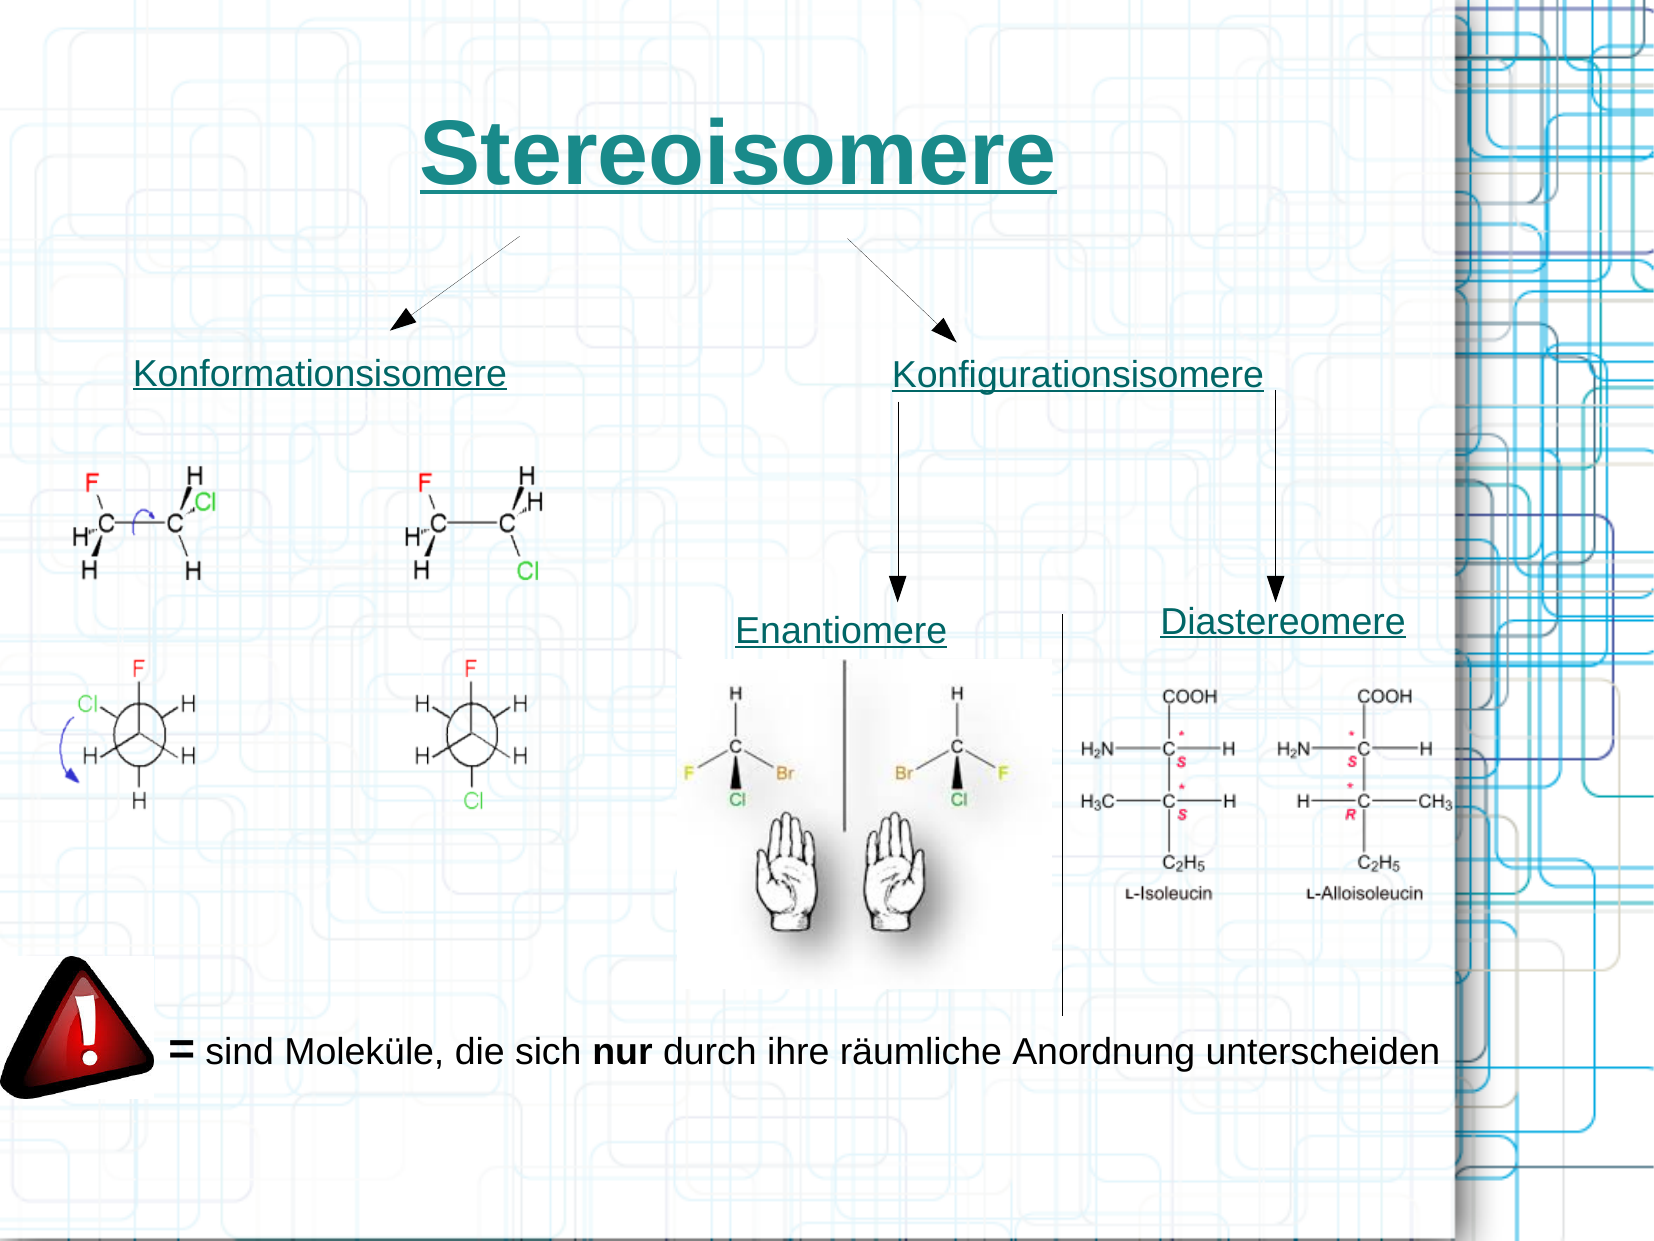

# Stereoisomere
Konformationsisomere
Konfigurationsisomere
Diastereomere
Enantiomere
= sind Moleküle, die sich nur durch ihre räumliche Anordnung unterscheiden